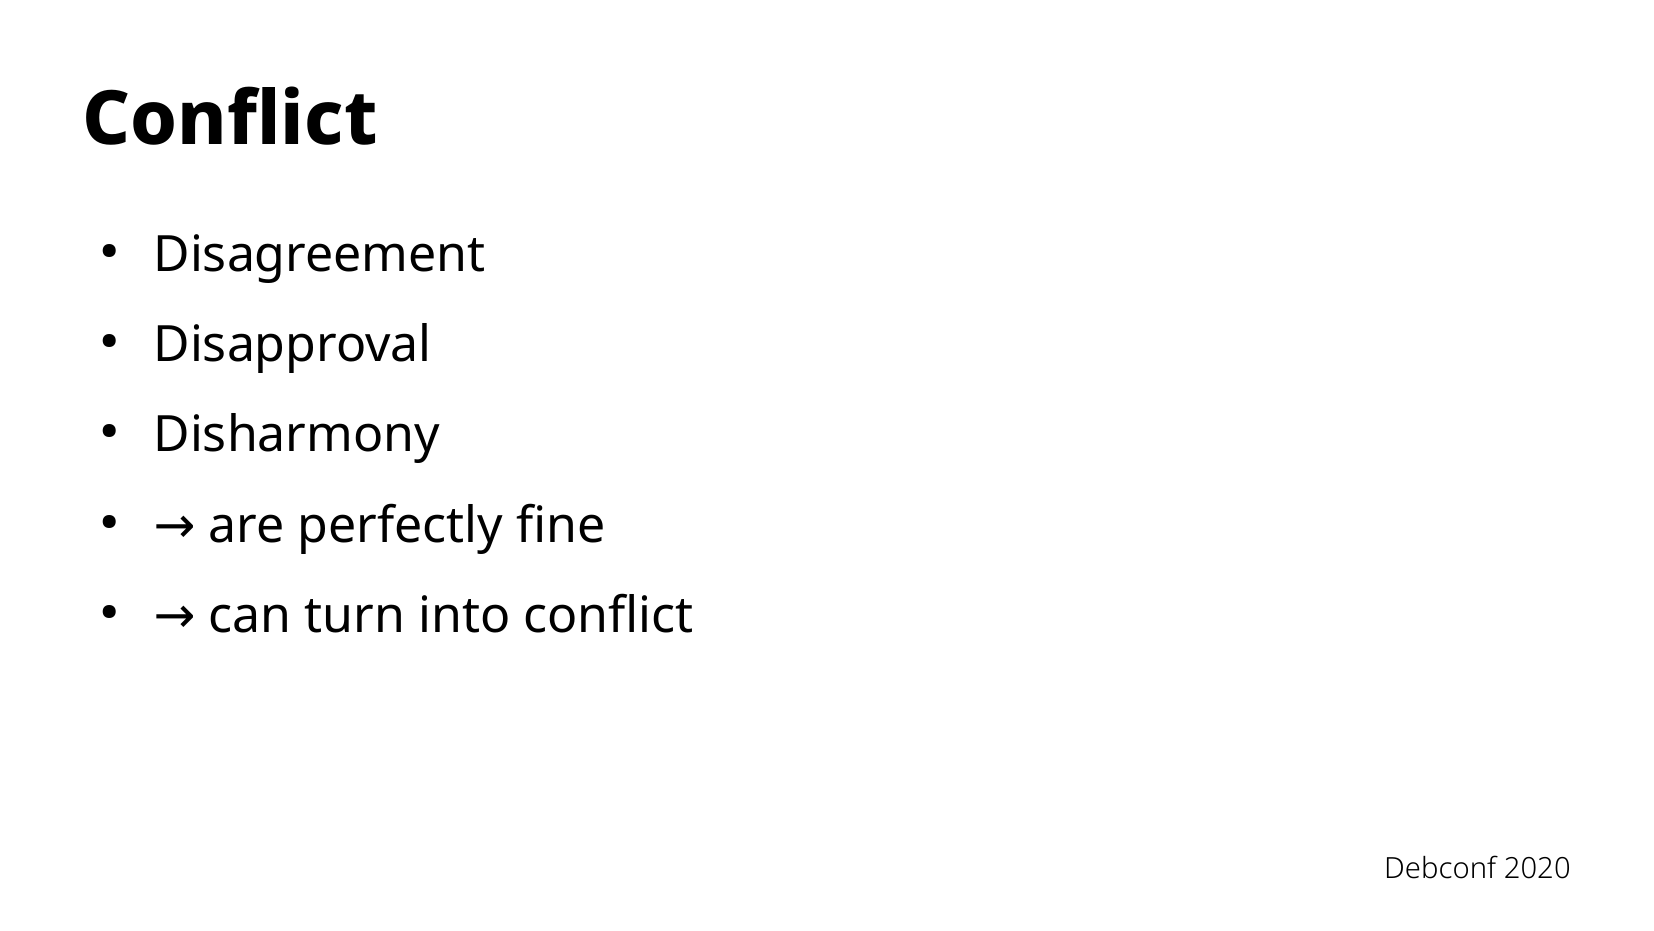

# Conflict
Disagreement
Disapproval
Disharmony
→ are perfectly fine
→ can turn into conflict
Debconf 2020